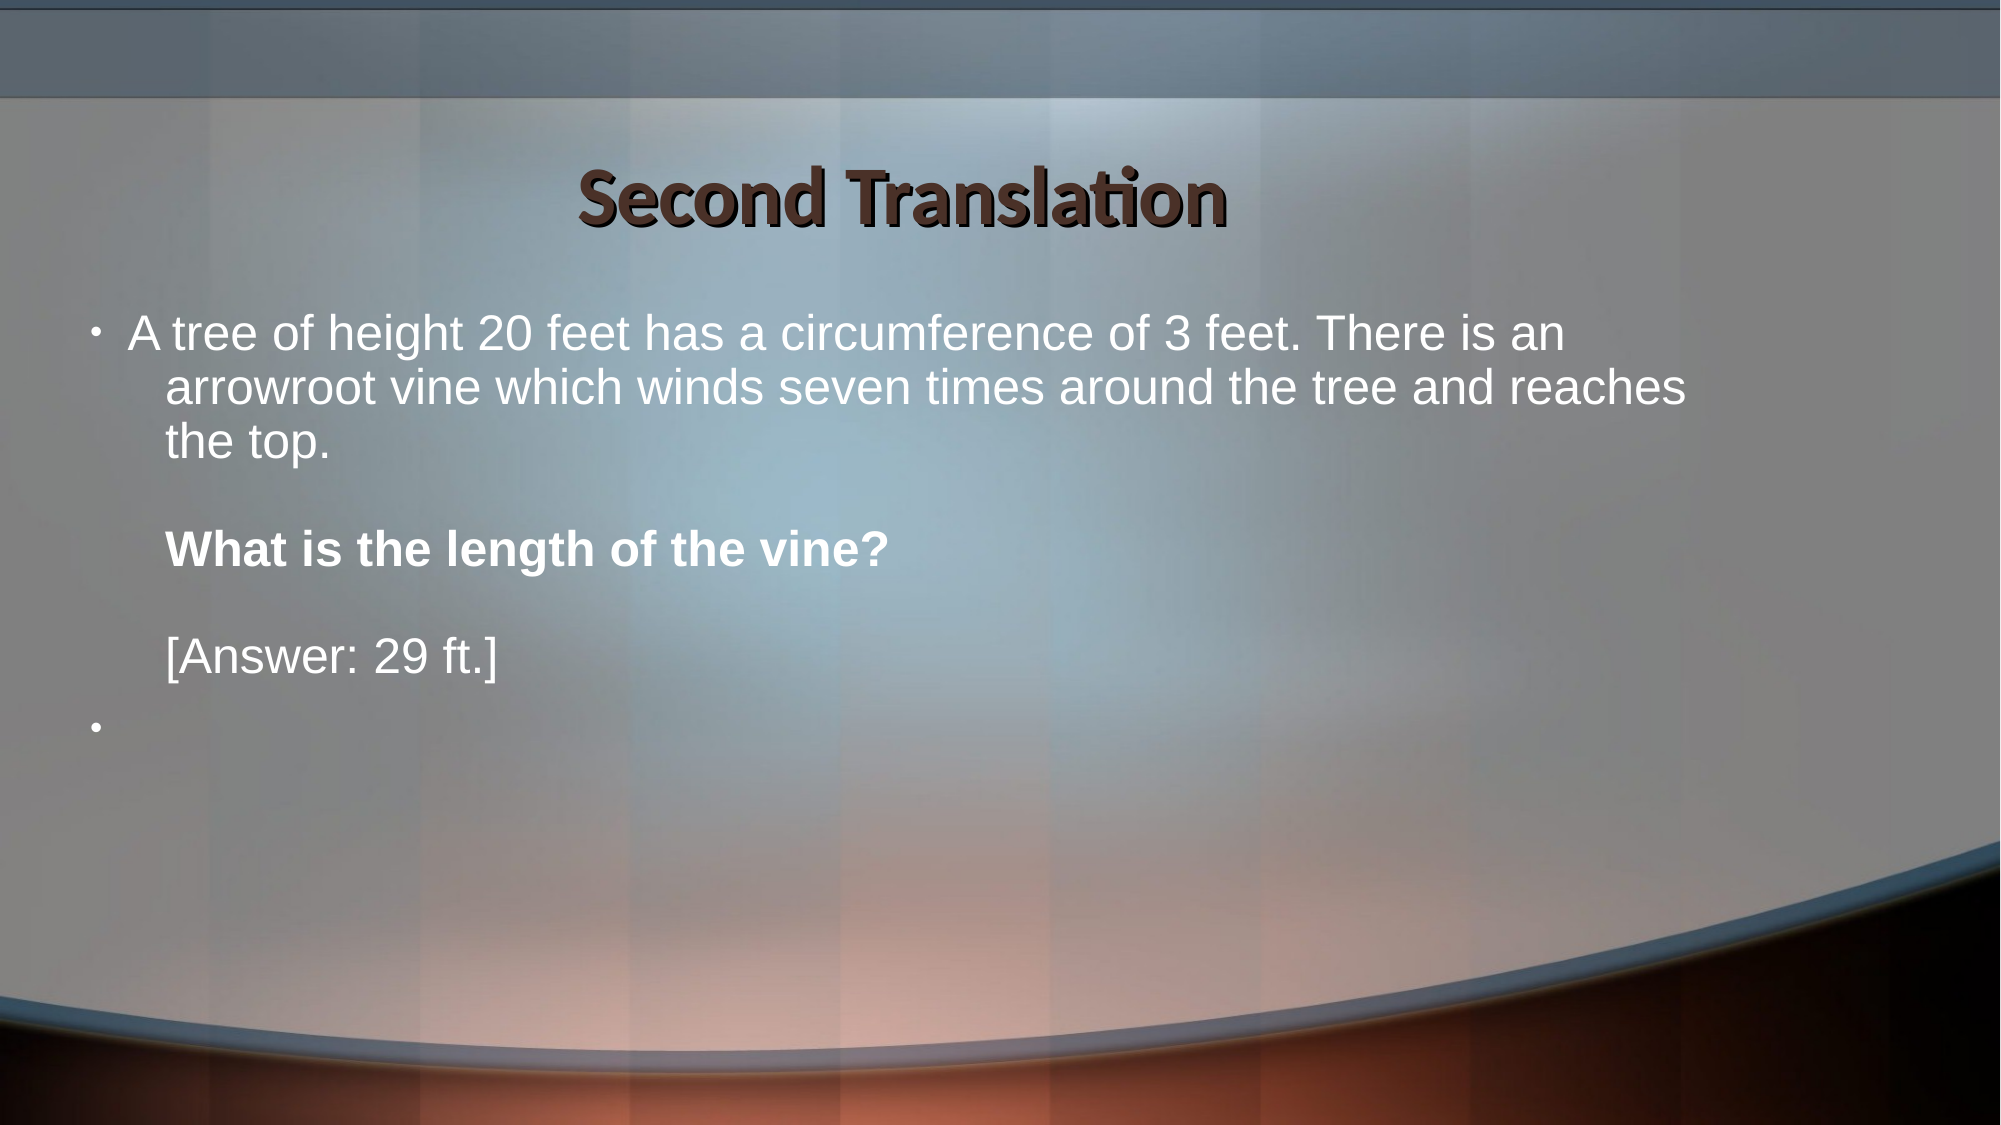

# Second Translation
A tree of height 20 feet has a circumference of 3 feet. There is an arrowroot vine which winds seven times around the tree and reaches the top.
What is the length of the vine?
[Answer: 29 ft.]